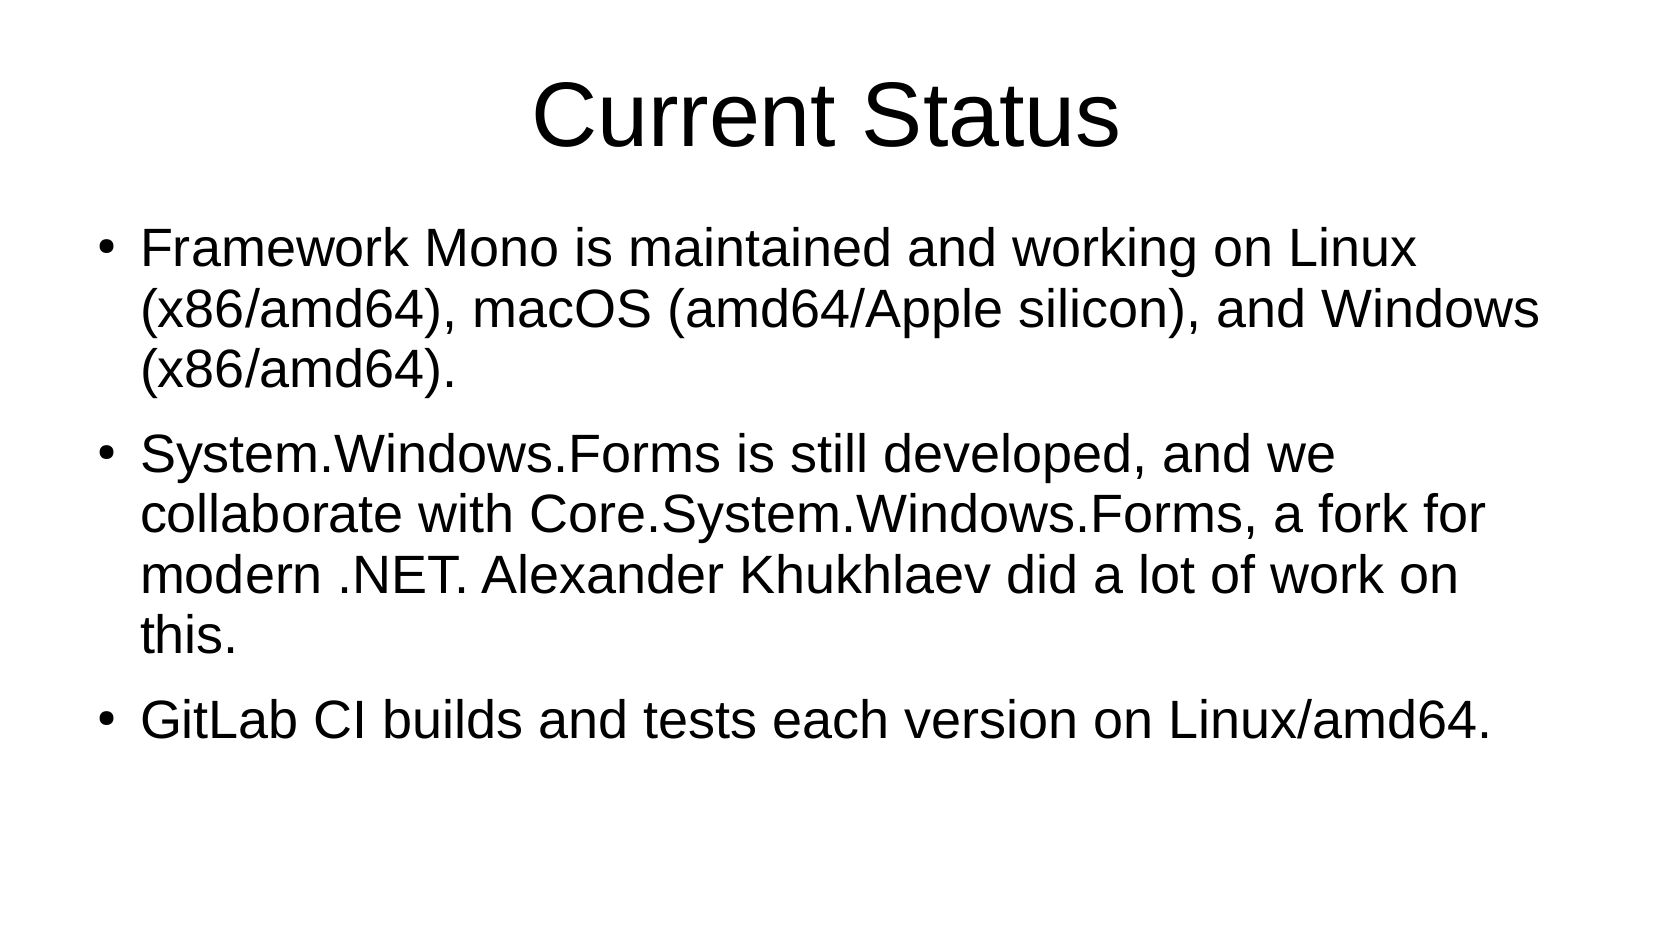

# Current Status
Framework Mono is maintained and working on Linux (x86/amd64), macOS (amd64/Apple silicon), and Windows (x86/amd64).
System.Windows.Forms is still developed, and we collaborate with Core.System.Windows.Forms, a fork for modern .NET. Alexander Khukhlaev did a lot of work on this.
GitLab CI builds and tests each version on Linux/amd64.